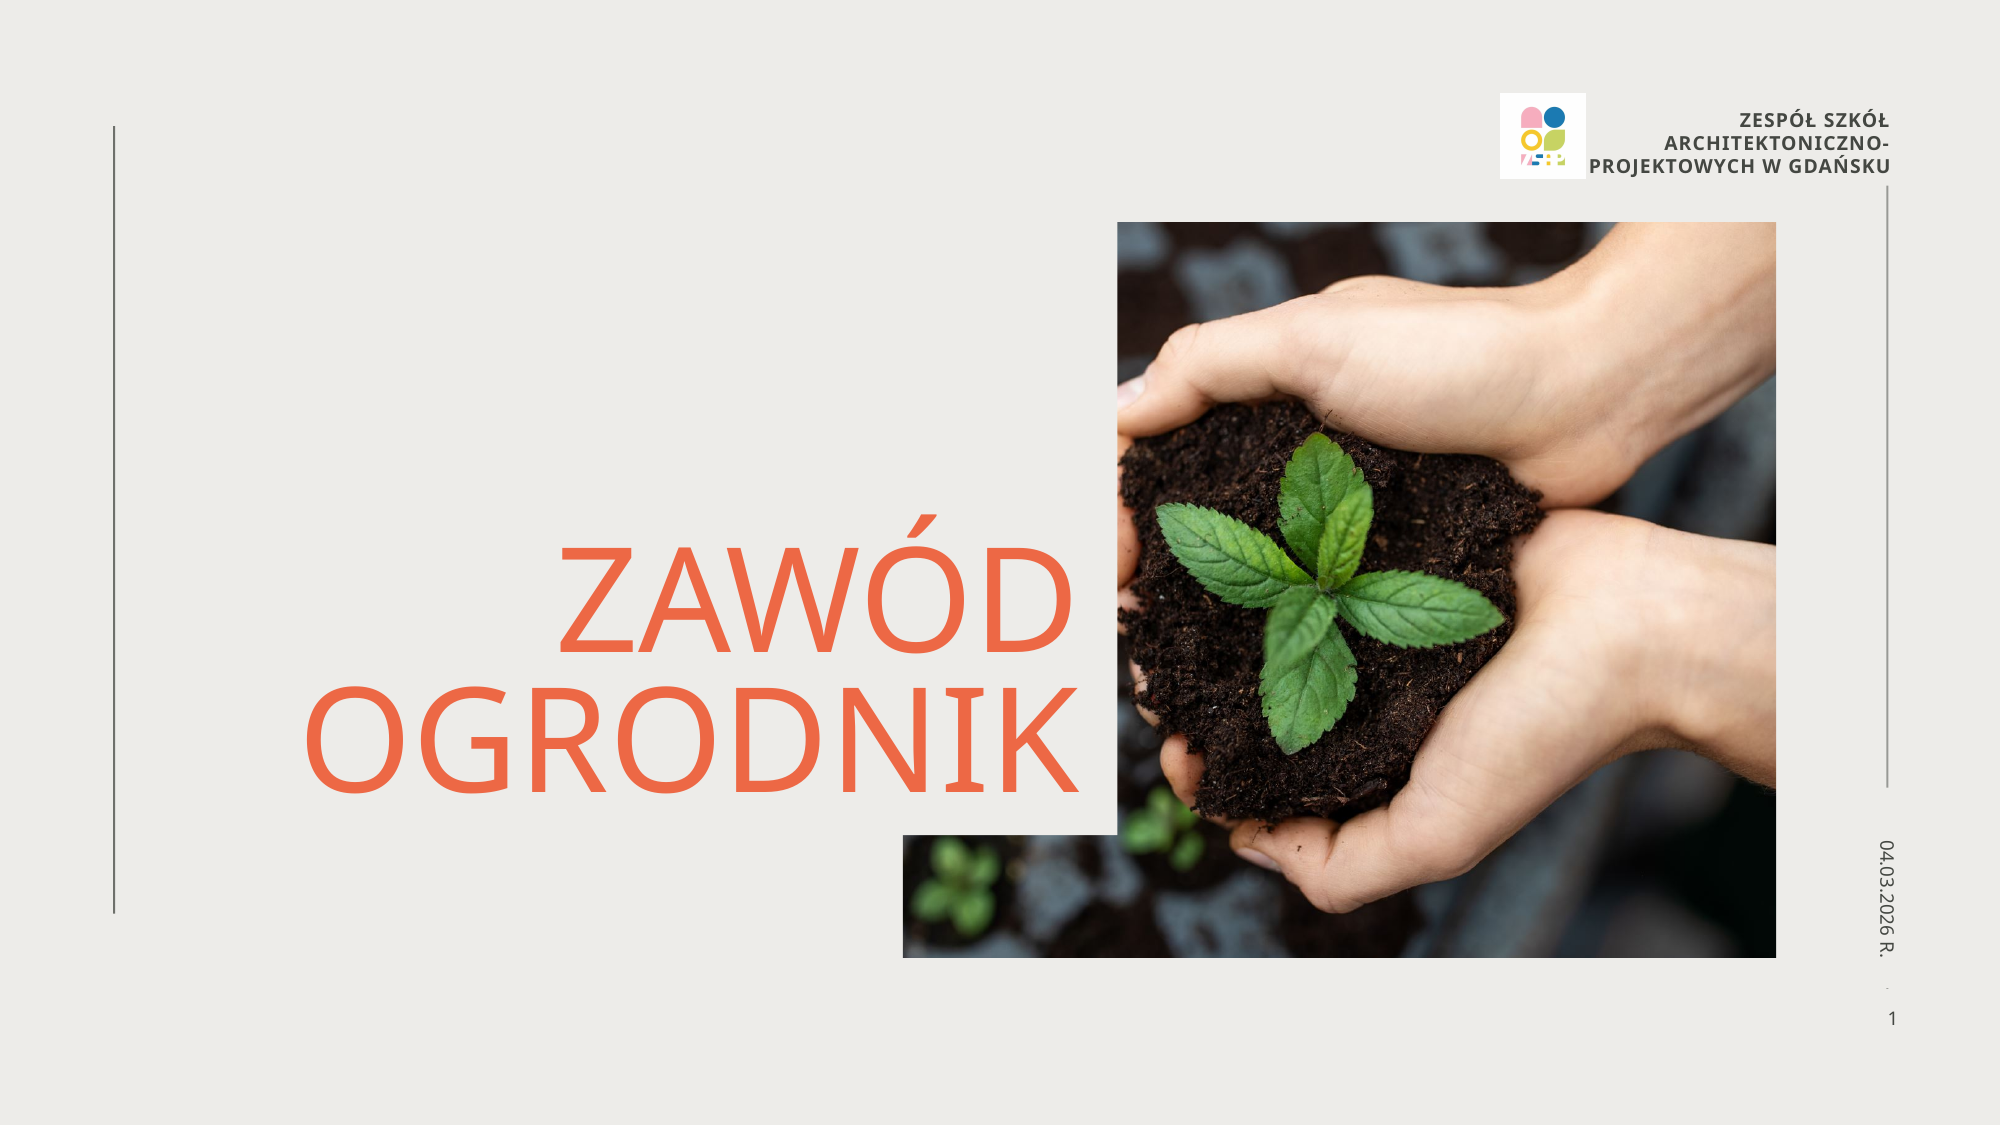

Zespół Szkół Architektoniczno-Projektowych w Gdańsku
# zawód ogrodnik
04.03.2026 r.